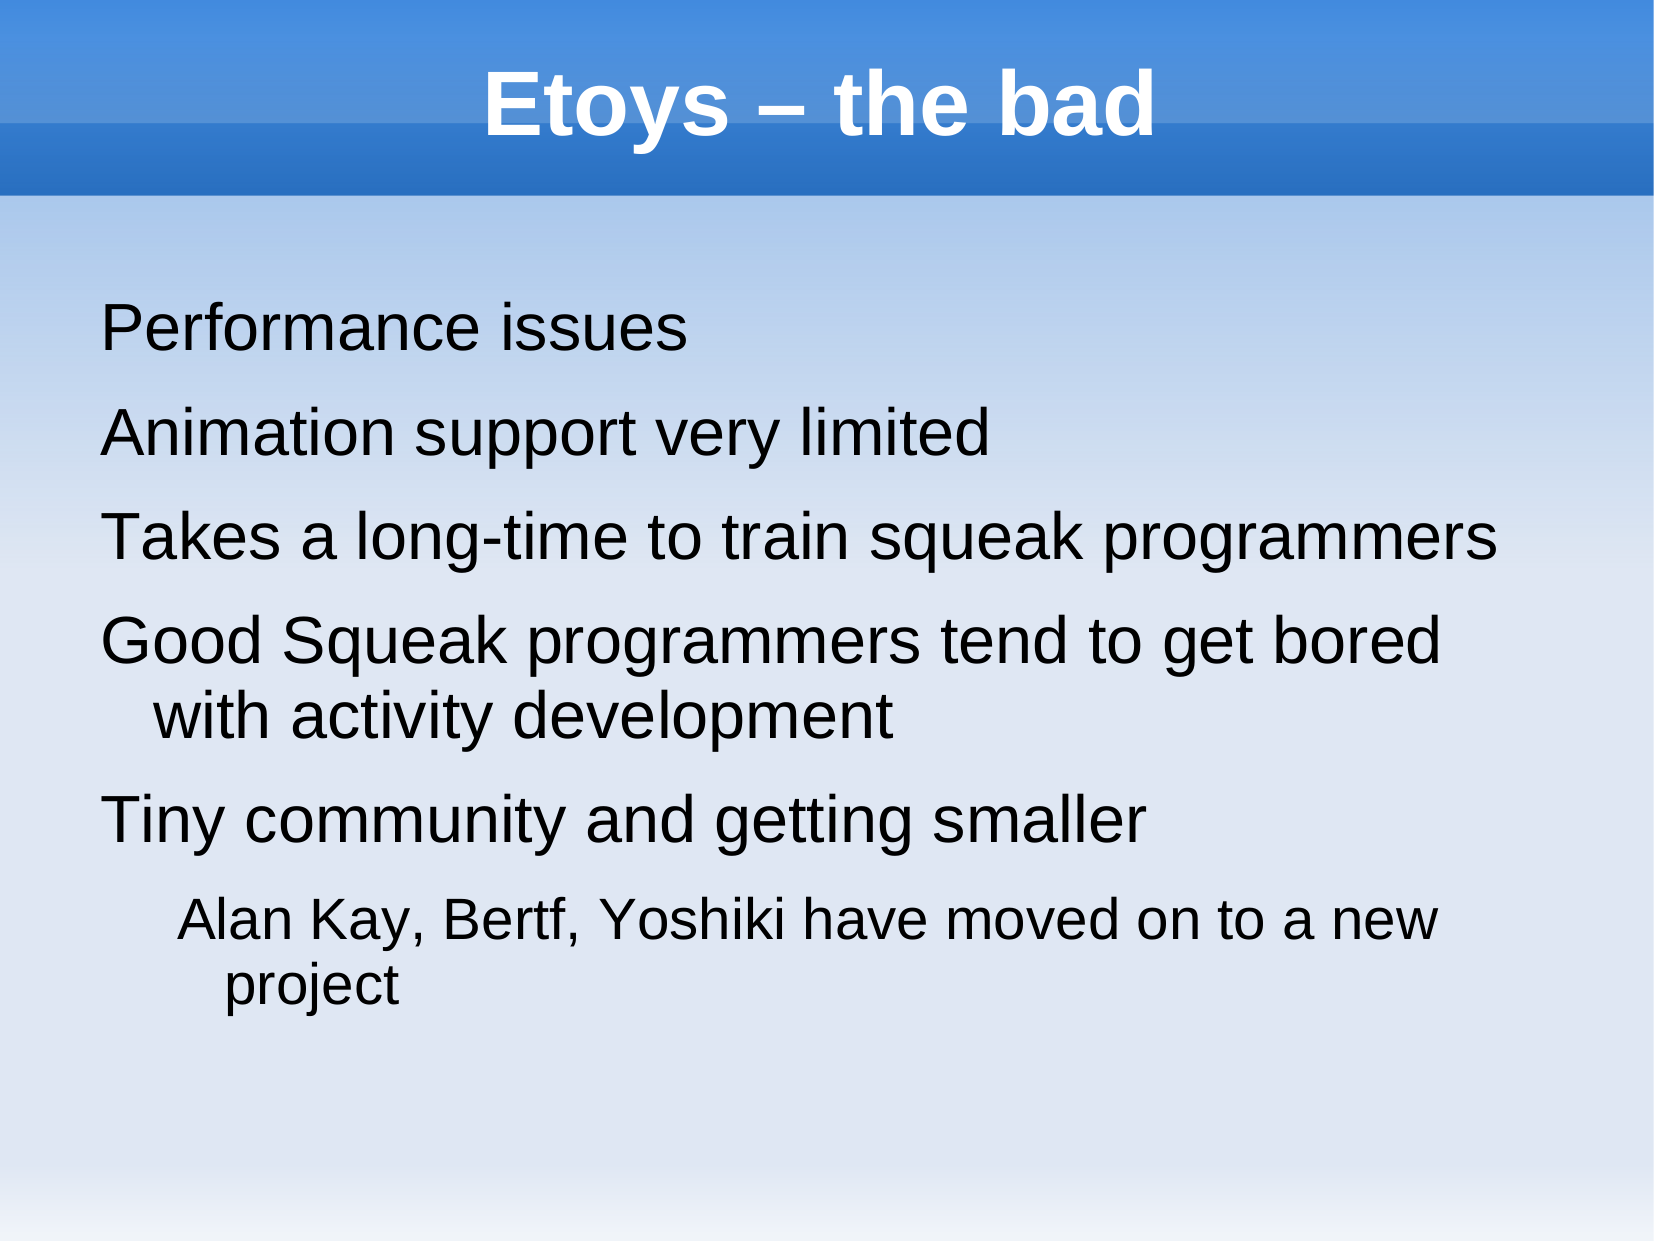

# Etoys – the bad
Performance issues
Animation support very limited
Takes a long-time to train squeak programmers
Good Squeak programmers tend to get bored with activity development
Tiny community and getting smaller
Alan Kay, Bertf, Yoshiki have moved on to a new project